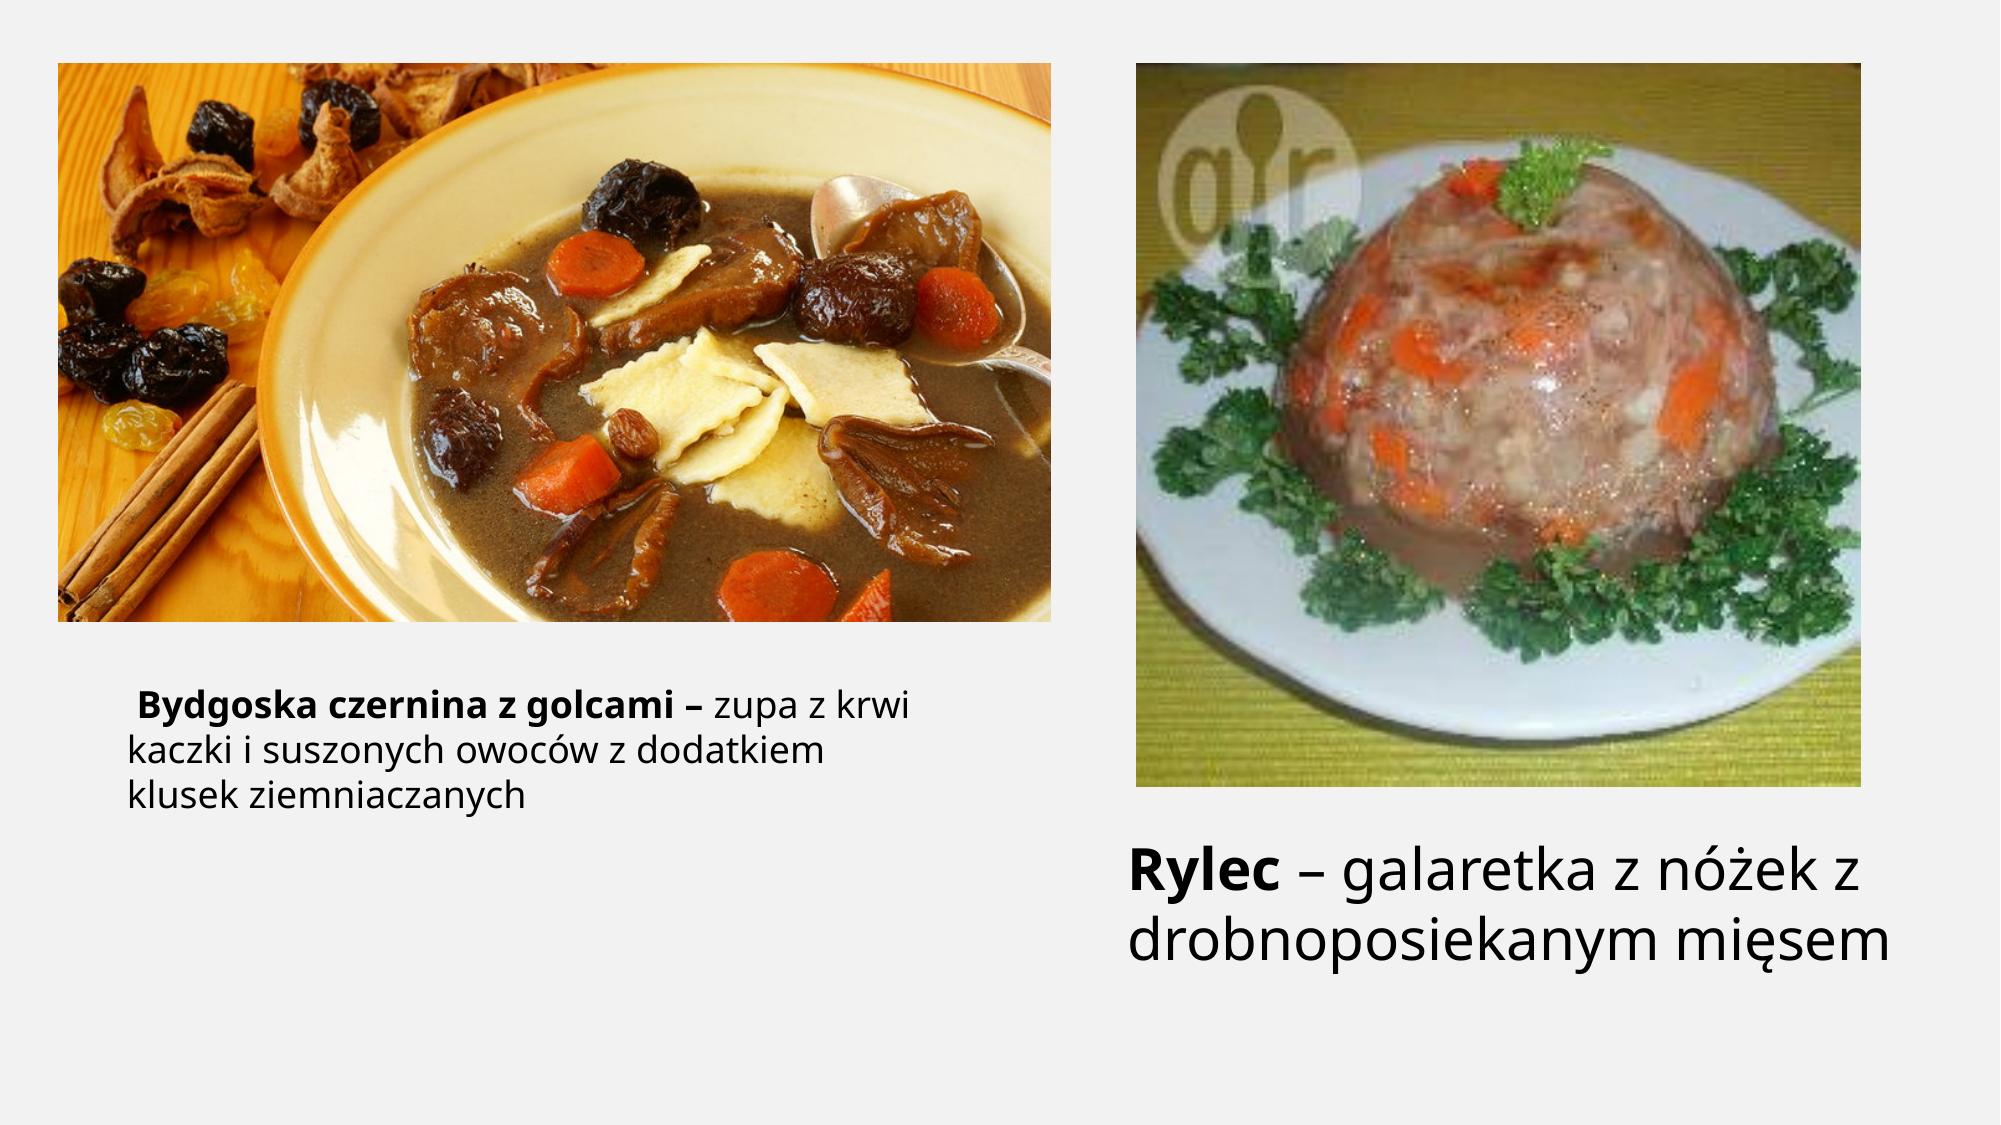

Bydgoska czernina z golcami – zupa z krwi kaczki i suszonych owoców z dodatkiem klusek ziemniaczanych
Rylec – galaretka z nóżek z drobnoposiekanym mięsem